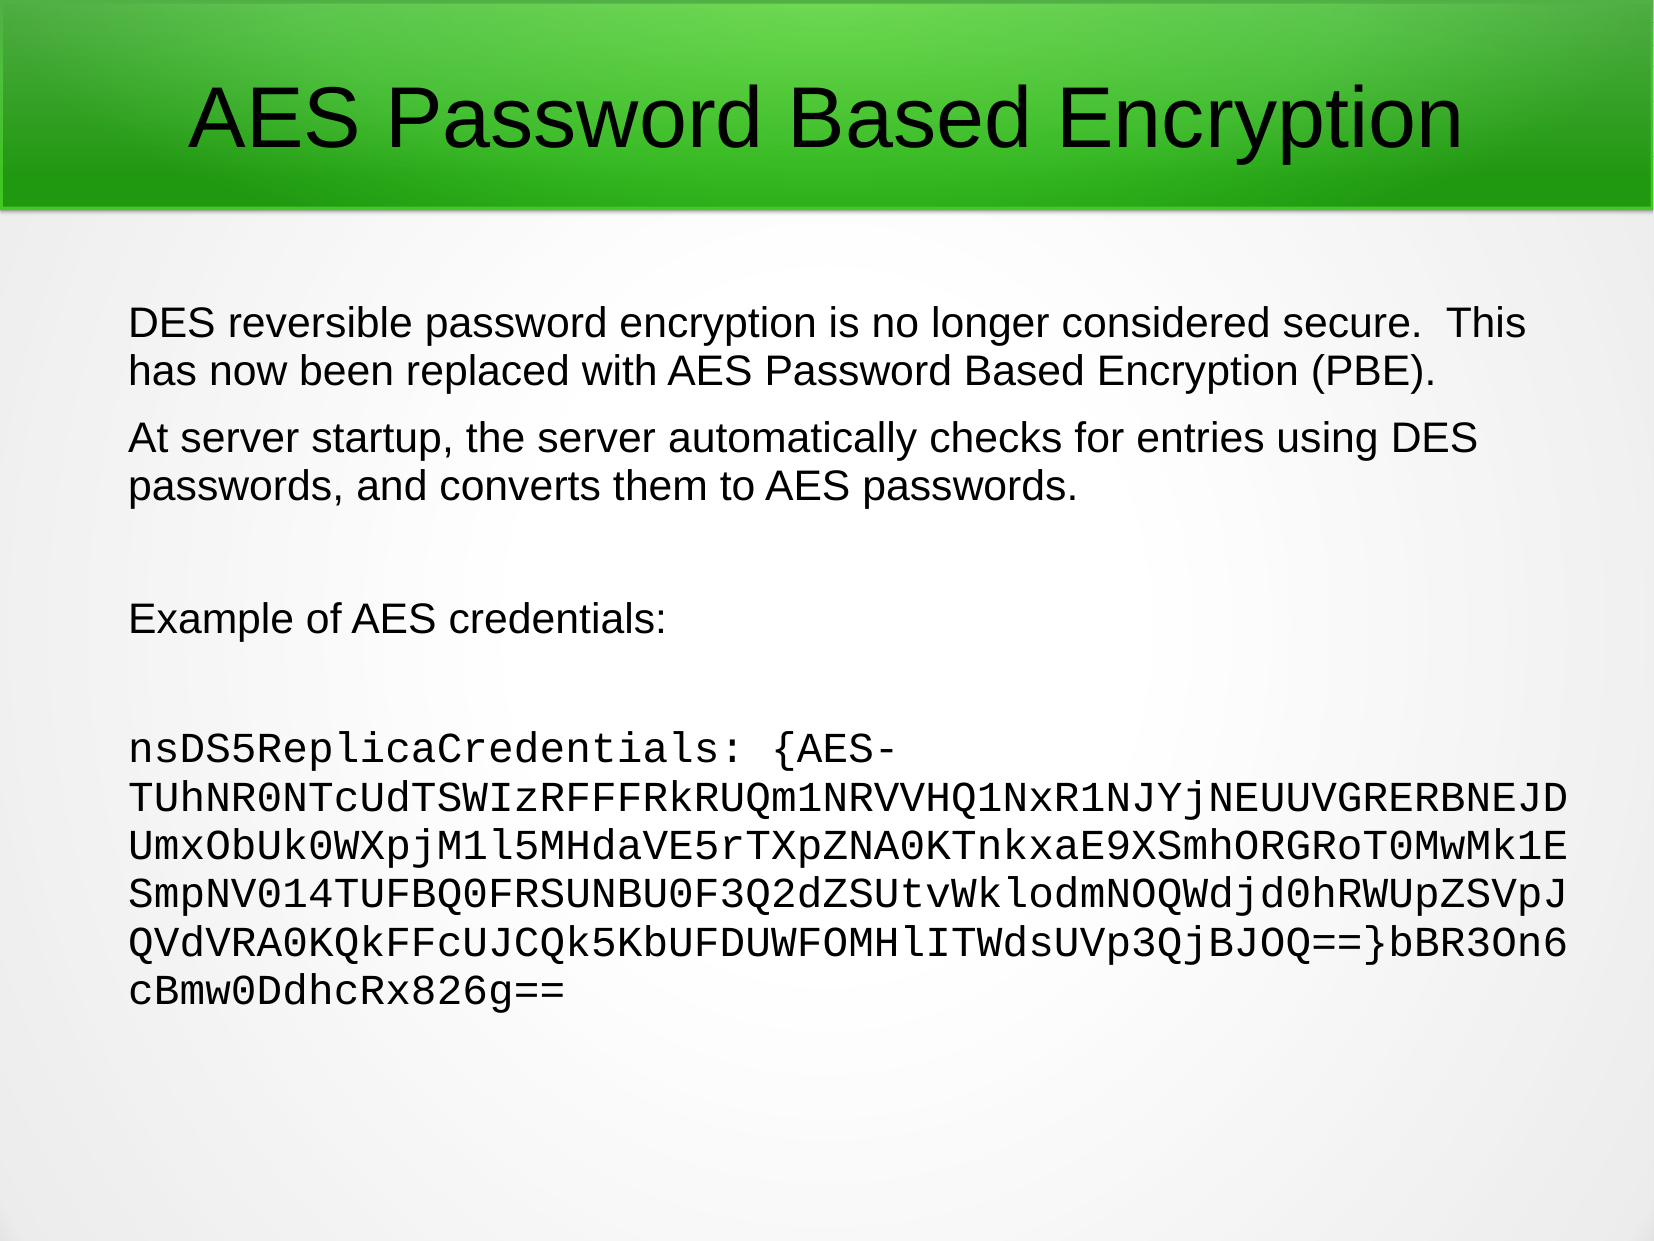

# AES Password Based Encryption
DES reversible password encryption is no longer considered secure. This has now been replaced with AES Password Based Encryption (PBE).
At server startup, the server automatically checks for entries using DES passwords, and converts them to AES passwords.
Example of AES credentials:
nsDS5ReplicaCredentials: {AES-TUhNR0NTcUdTSWIzRFFFRkRUQm1NRVVHQ1NxR1NJYjNEUUVGRERBNEJDUmxObUk0WXpjM1l5MHdaVE5rTXpZNA0KTnkxaE9XSmhORGRoT0MwMk1ESmpNV014TUFBQ0FRSUNBU0F3Q2dZSUtvWklodmNOQWdjd0hRWUpZSVpJQVdVRA0KQkFFcUJCQk5KbUFDUWFOMHlITWdsUVp3QjBJOQ==}bBR3On6cBmw0DdhcRx826g==